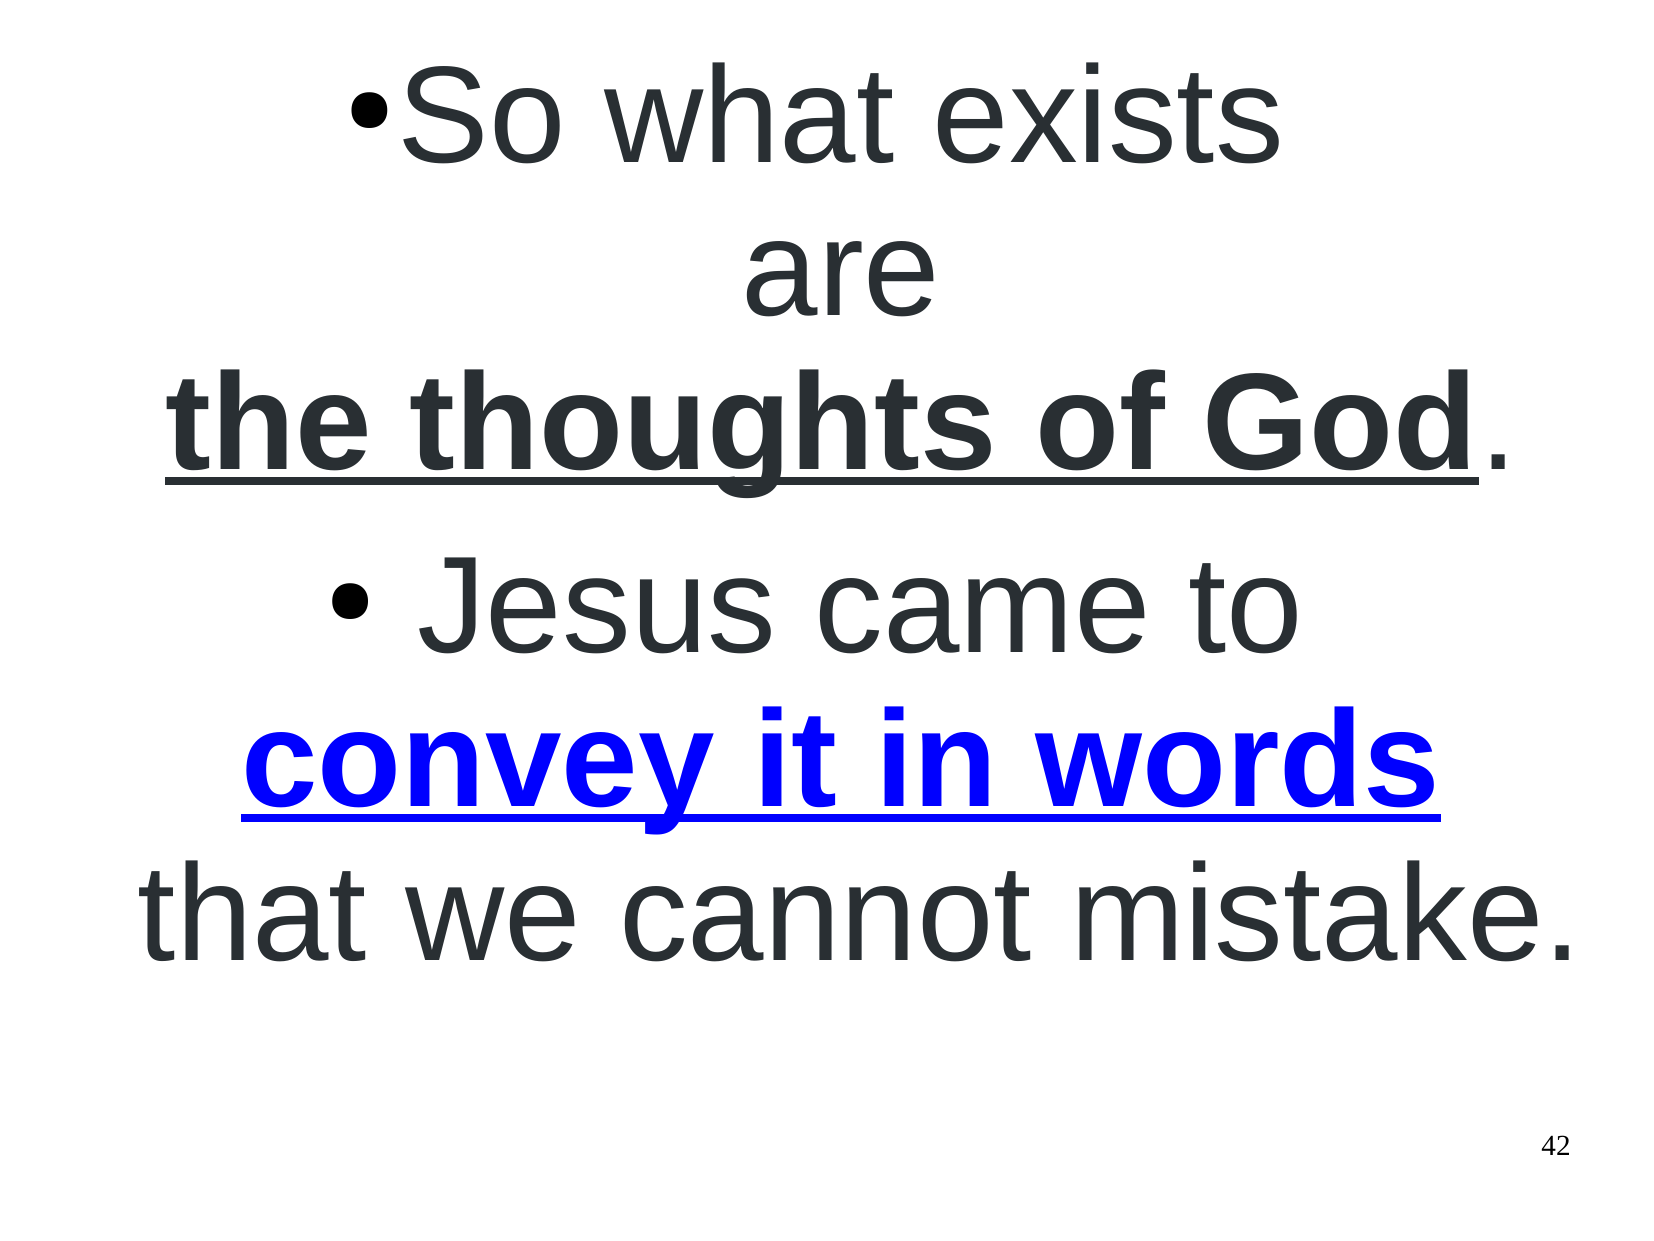

# So what exists are the thoughts of God.
 Jesus came to
convey it in words
that we cannot mistake.
42